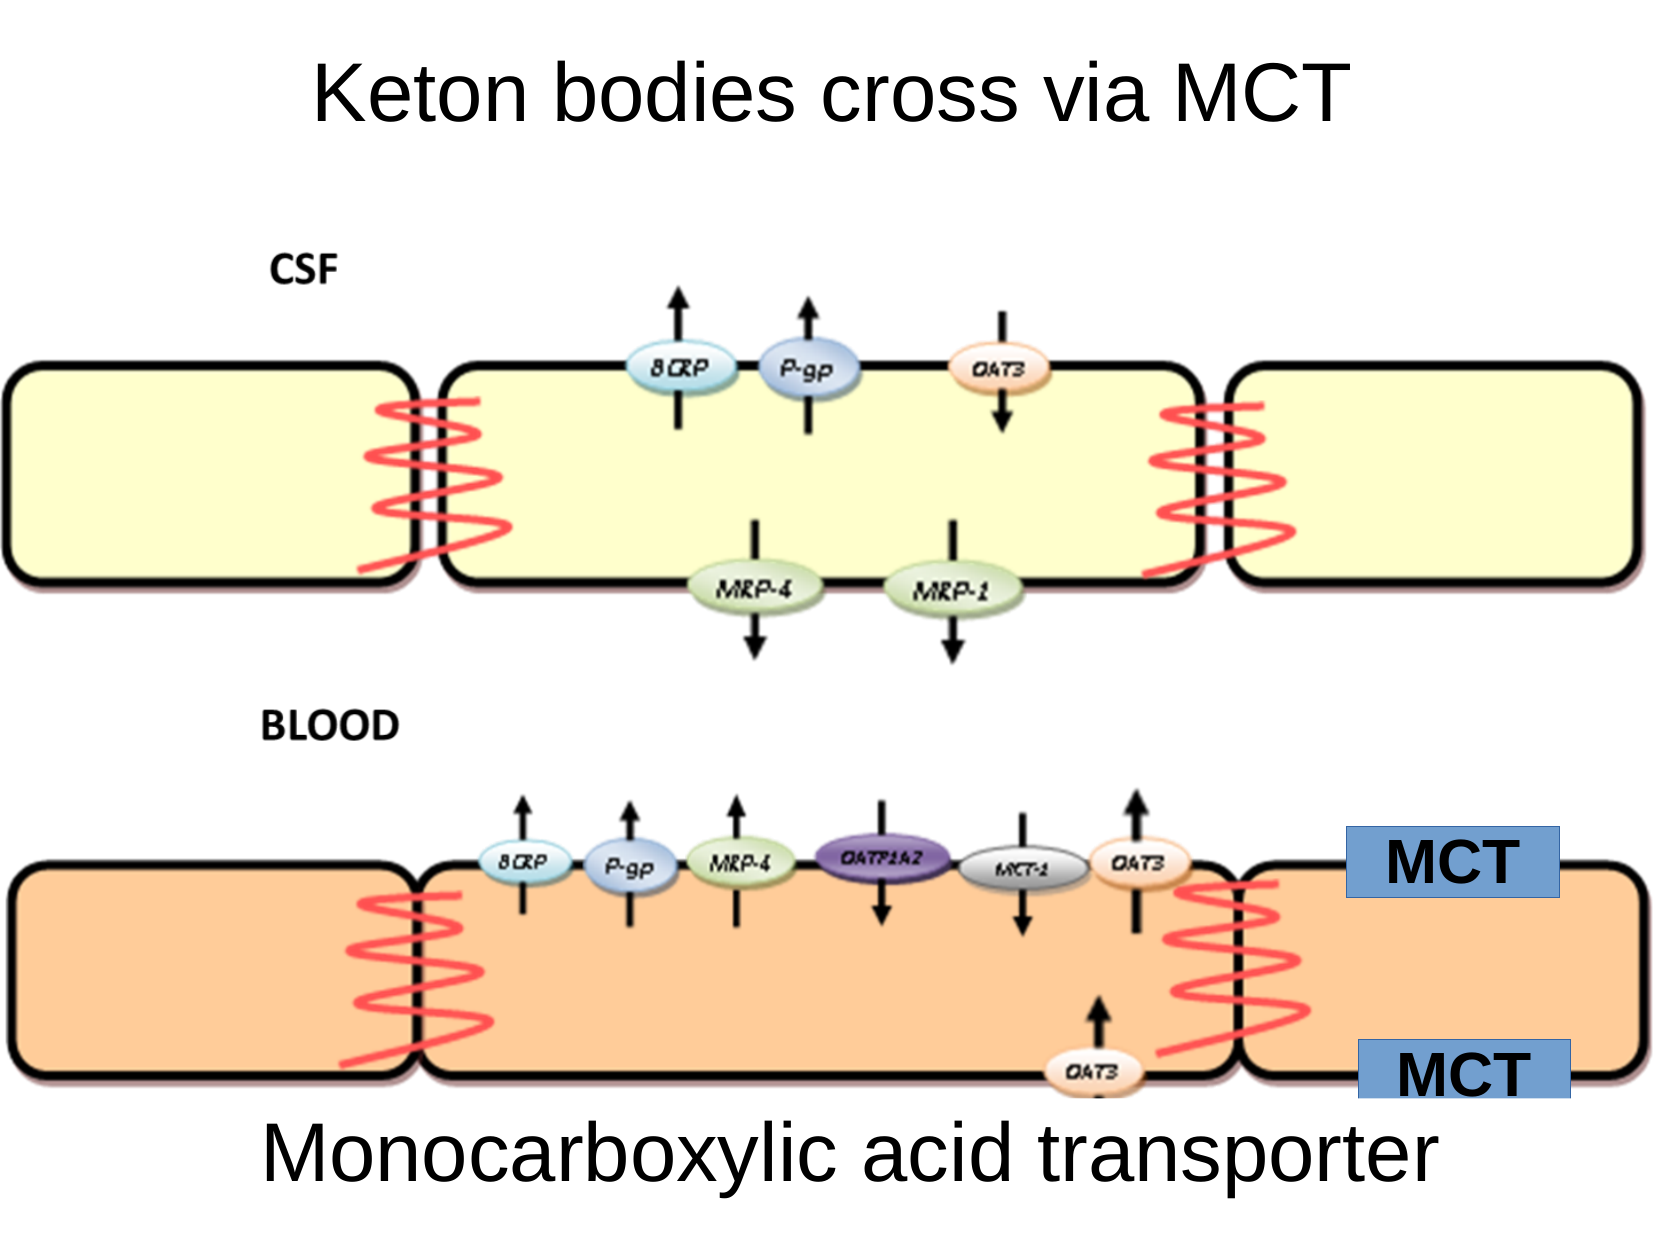

Keton bodies cross via MCT
MCT
MCT
Monocarboxylic acid transporter